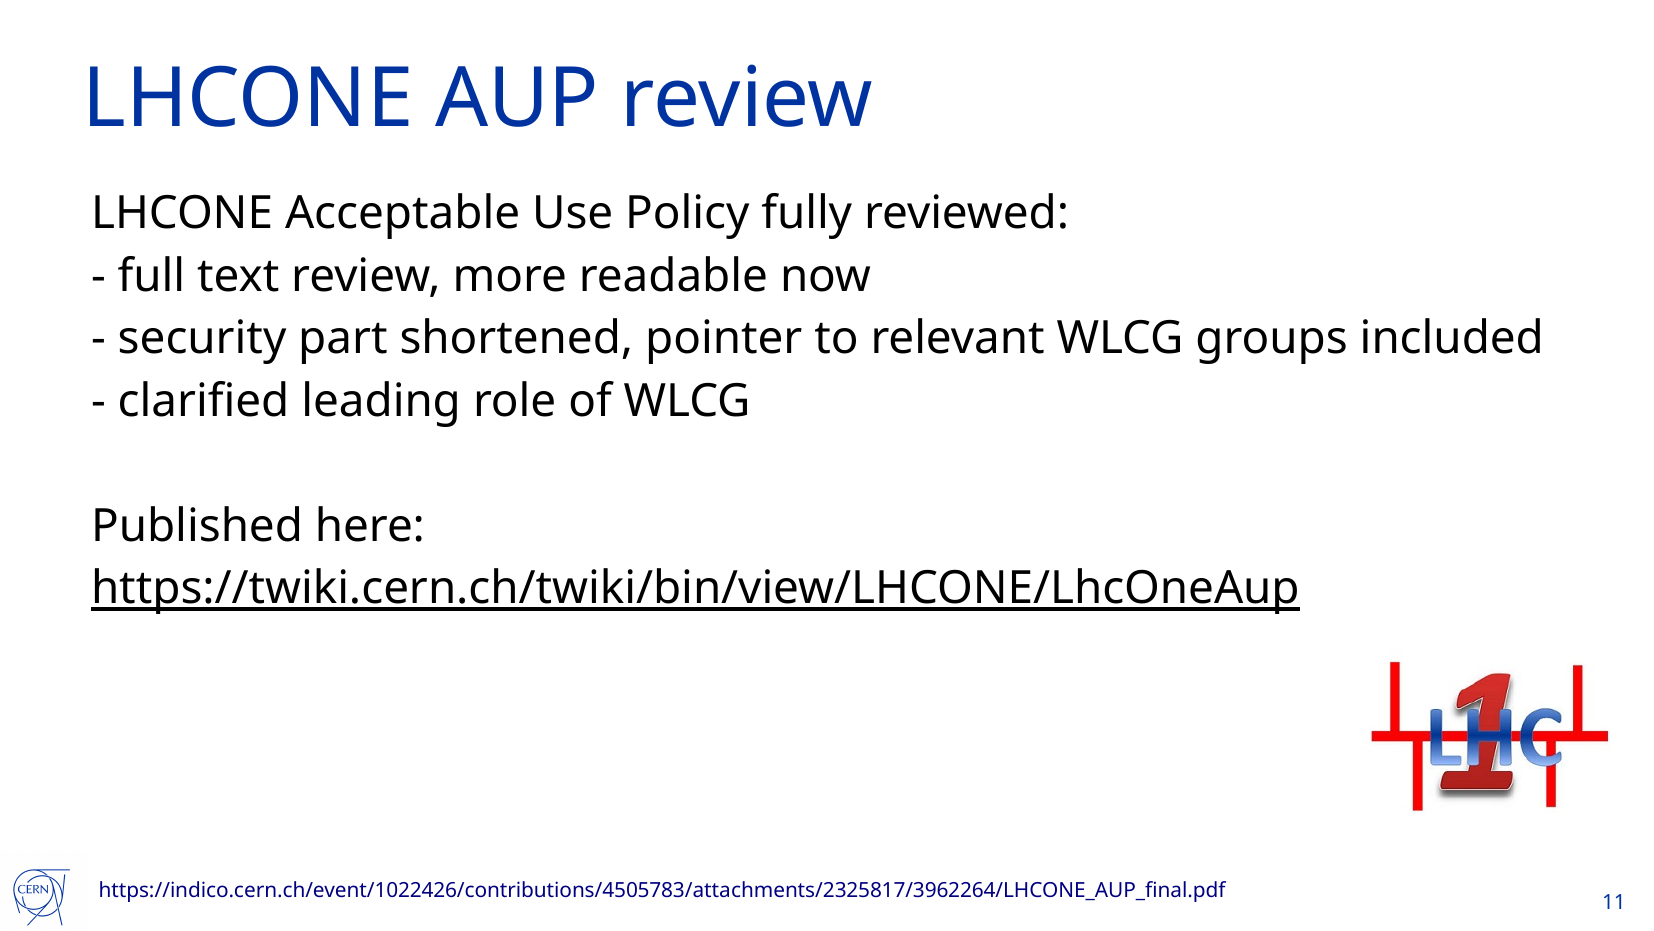

# LHCONE AUP review
LHCONE Acceptable Use Policy fully reviewed:
- full text review, more readable now
- security part shortened, pointer to relevant WLCG groups included
- clarified leading role of WLCG
Published here:
https://twiki.cern.ch/twiki/bin/view/LHCONE/LhcOneAup
https://indico.cern.ch/event/1022426/contributions/4505783/attachments/2325817/3962264/LHCONE_AUP_final.pdf
11